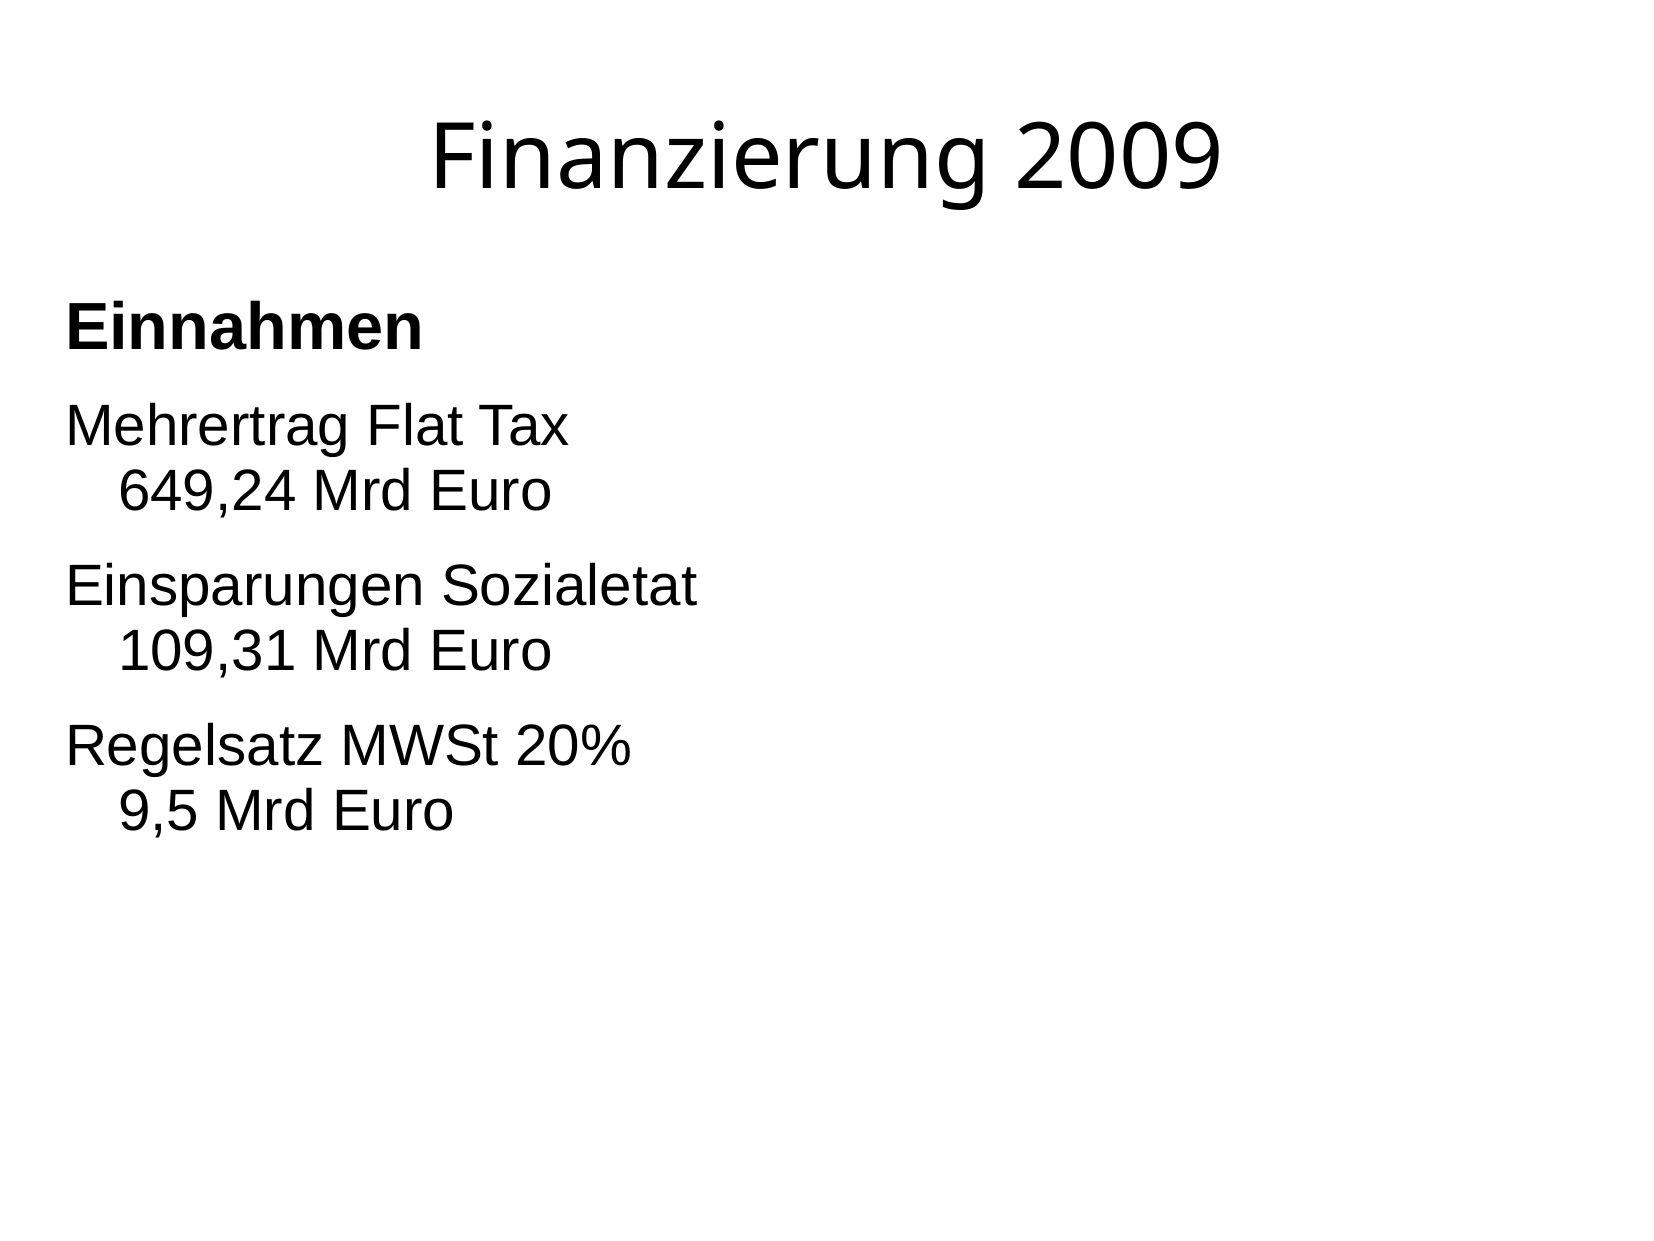

# Finanzierung 2009
Einnahmen
Mehrertrag Flat Tax
649,24 Mrd Euro
Einsparungen Sozialetat
109,31 Mrd Euro
Regelsatz MWSt 20%
9,5 Mrd Euro